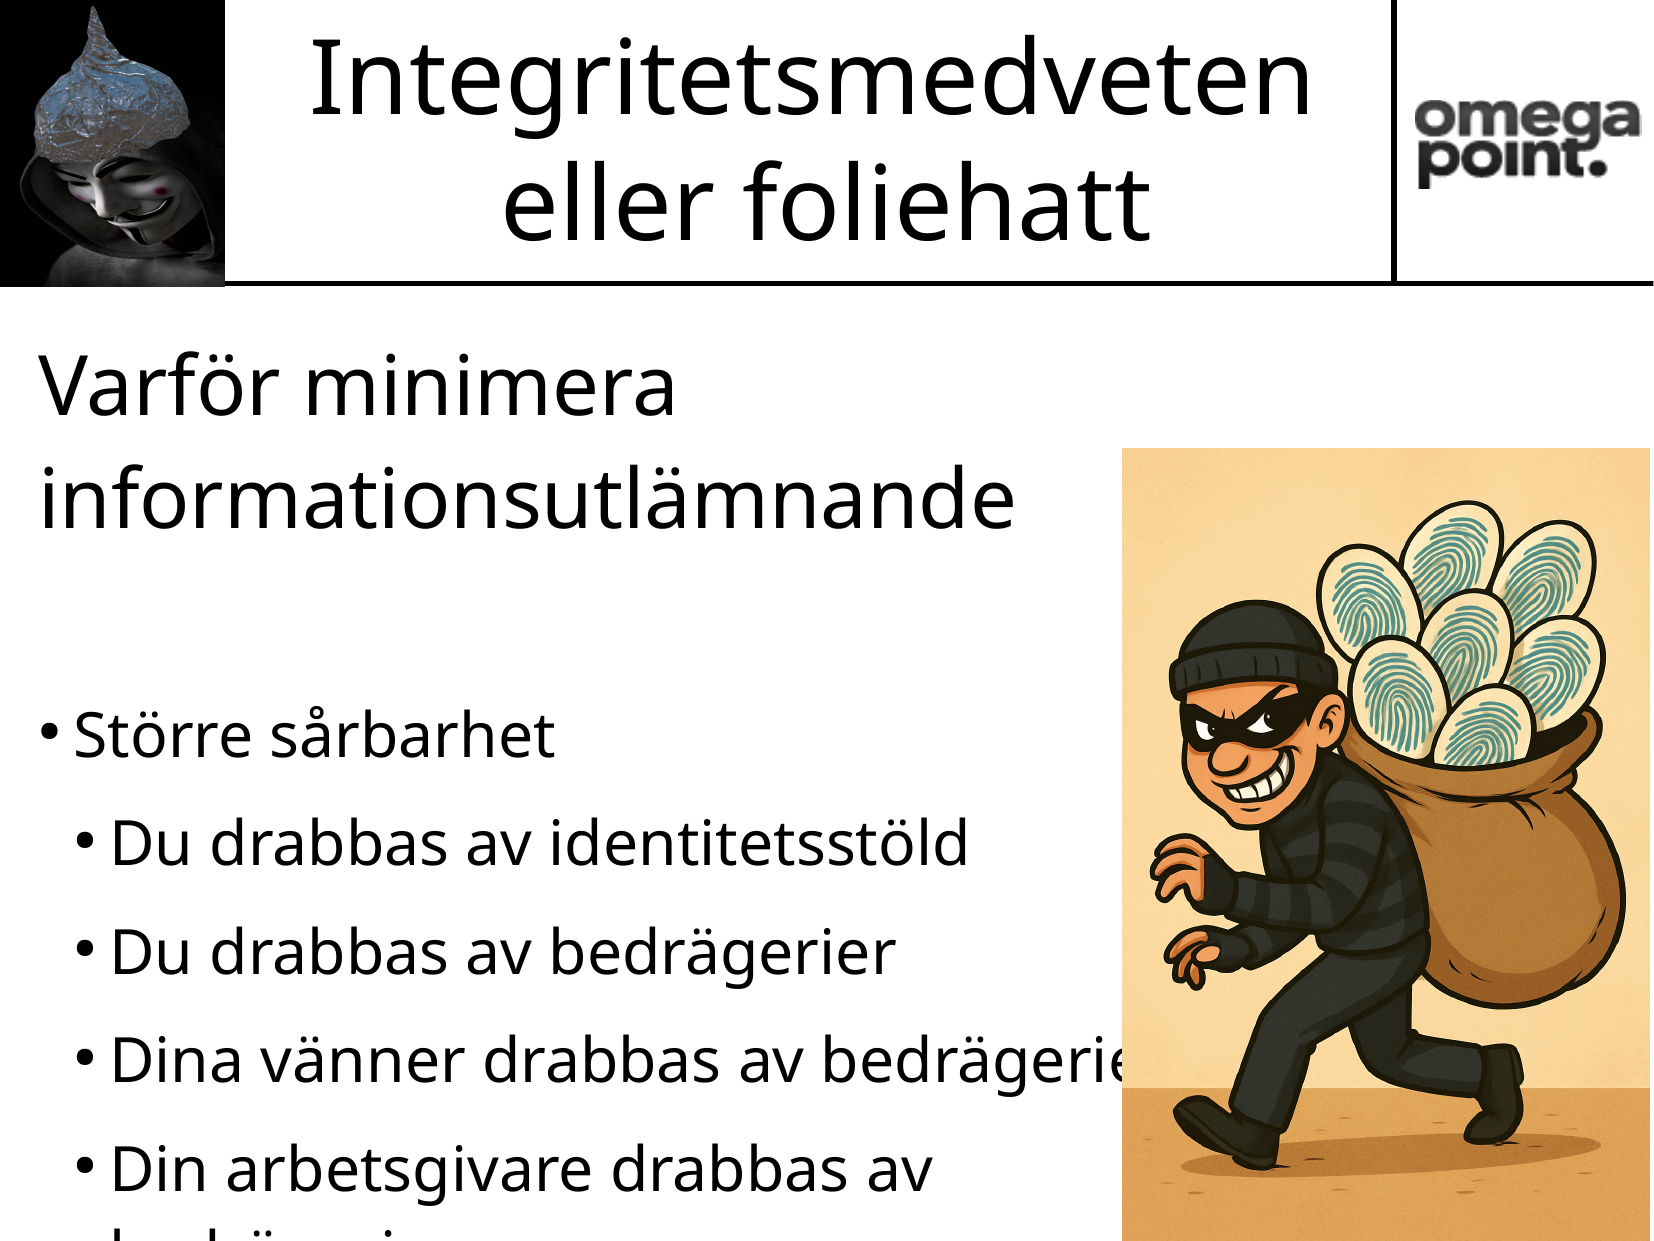

Integritetsmedveten
eller foliehatt
Varför minimera informationsutlämnande
Större sårbarhet
Du drabbas av identitetsstöld
Du drabbas av bedrägerier
Dina vänner drabbas av bedrägerier
Din arbetsgivare drabbas av
bedrägerier